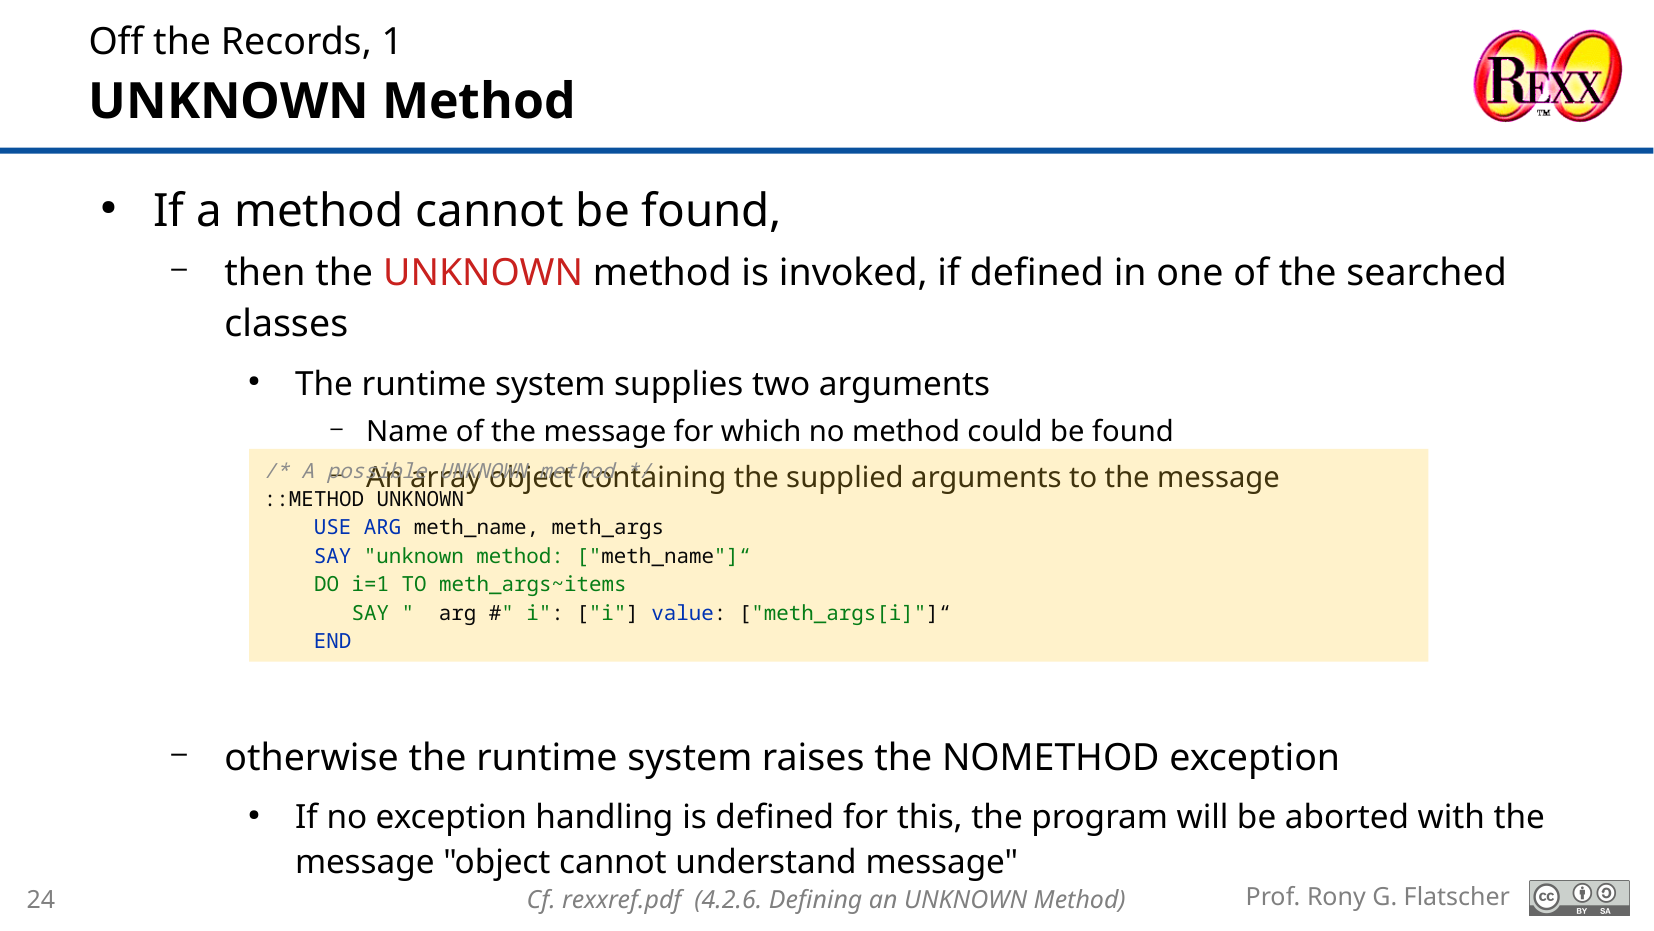

Off the Records, 1
UNKNOWN Method
# If a method cannot be found,
then the UNKNOWN method is invoked, if defined in one of the searched classes
The runtime system supplies two arguments
Name of the message for which no method could be found
An array object containing the supplied arguments to the message
otherwise the runtime system raises the NOMETHOD exception
If no exception handling is defined for this, the program will be aborted with the message "object cannot understand message"
/* A possible UNKNOWN method */
::METHOD UNKNOWN
 USE ARG meth_name, meth_args
 SAY "unknown method: ["meth_name"]“
 DO i=1 TO meth_args~items
 SAY " arg #" i": ["i"] value: ["meth_args[i]"]“
 END
Cf. rexxref.pdf (4.2.6. Defining an UNKNOWN Method)